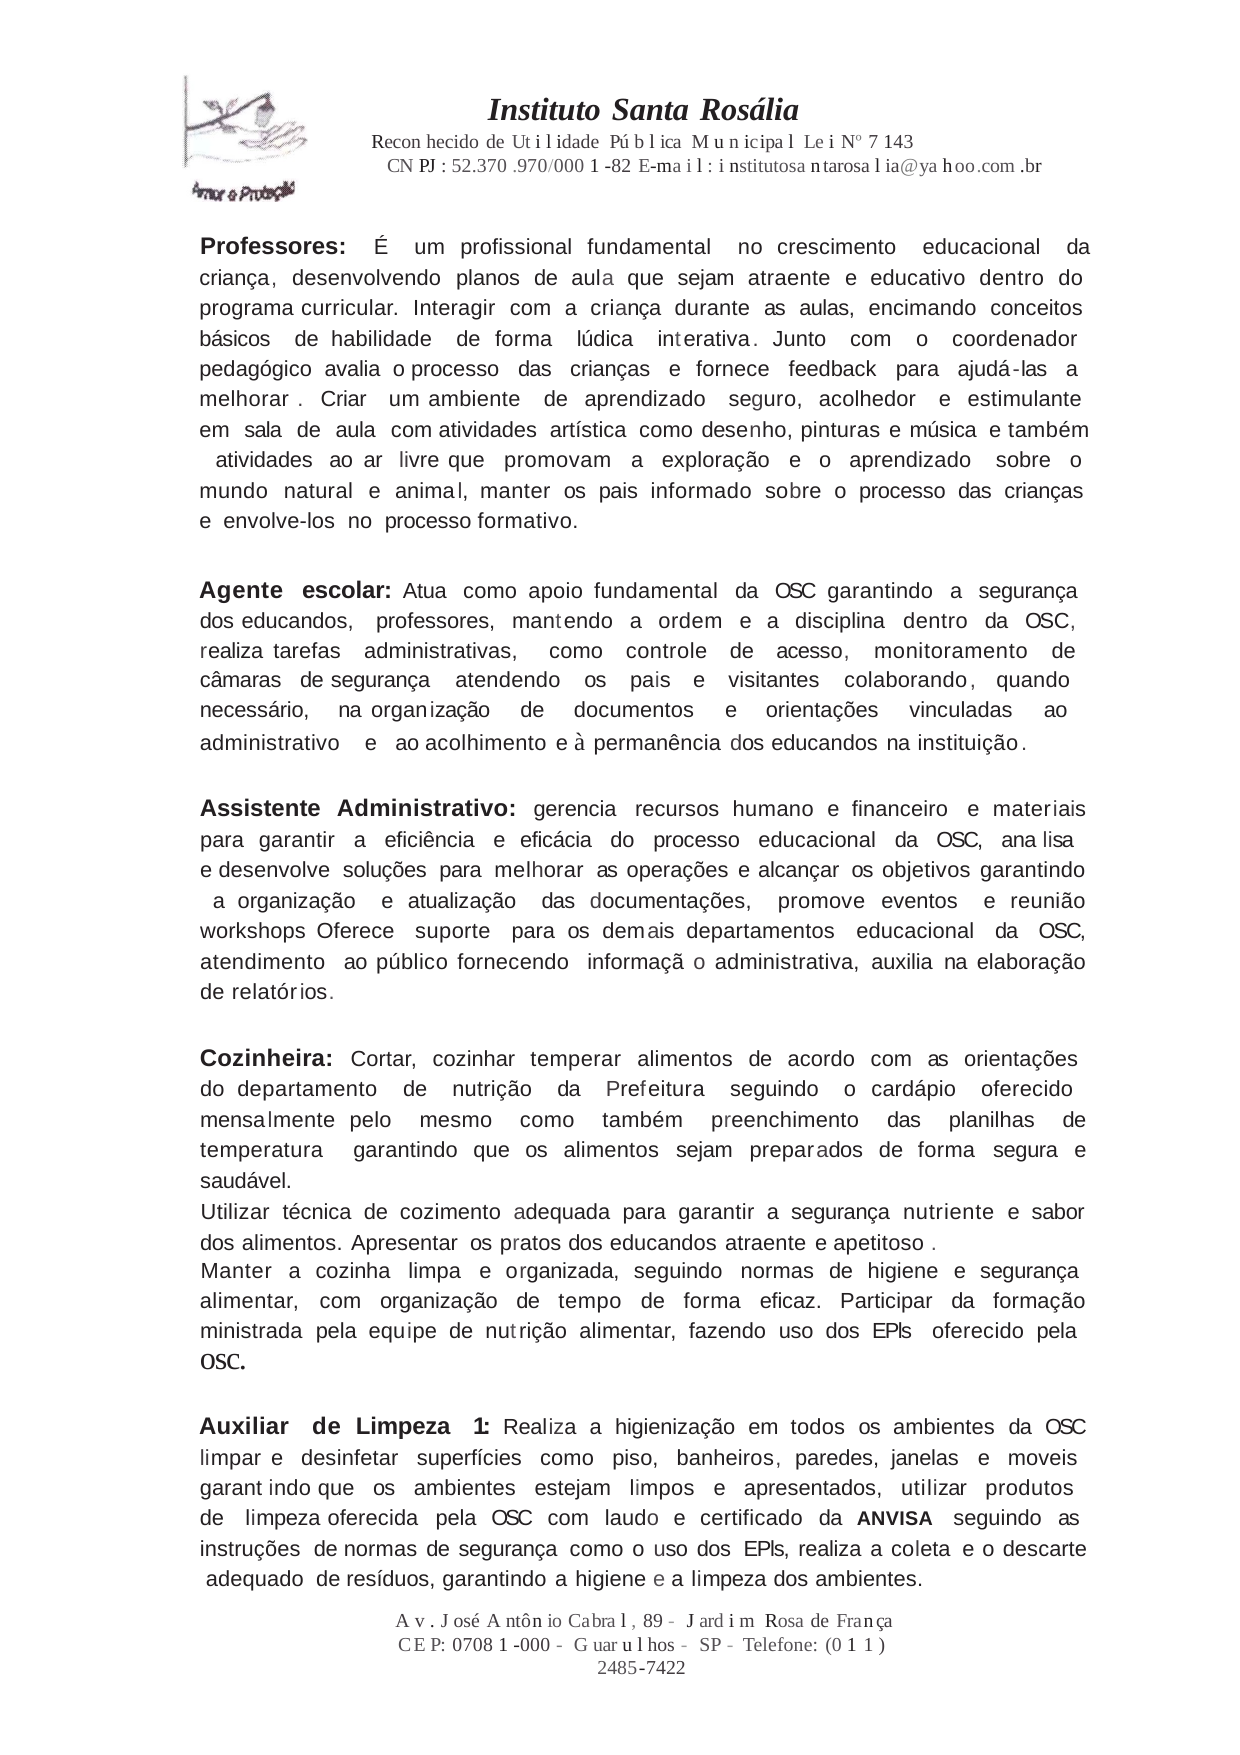

Instituto Santa Rosália
Recon hecido de Ut i l idade Pú b l ica M u n icipa l Le i Nº 7 143
CN PJ : 52.370 .970/000 1 -82 E-ma i l : i nstitutosa n tarosa l ia@ya h oo.com .br
Professores: É um profissional fundamental no crescimento educacional da criança, desenvolvendo planos de aula que sejam atraente e educativo dentro do programa curricular. Interagir com a criança durante as aulas, encimando conceitos básicos de habilidade de forma lúdica interativa. Junto com o coordenador pedagógico avalia o processo das crianças e fornece feedback para ajudá-las a melhorar . Criar um ambiente de aprendizado seguro, acolhedor e estimulante em sala de aula com atividades artística como desenho, pinturas e música e também atividades ao ar livre que promovam a exploração e o aprendizado sobre o mundo natural e animal, manter os pais informado sobre o processo das crianças e envolve-los no processo formativo.
Agente escolar: Atua como apoio fundamental da OSC garantindo a segurança dos educandos, professores, mantendo a ordem e a disciplina dentro da OSC, realiza tarefas administrativas, como controle de acesso, monitoramento de câmaras de segurança atendendo os pais e visitantes colaborando, quando necessário, na organização de documentos e orientações vinculadas ao administrativo e ao acolhimento e à permanência dos educandos na instituição.
Assistente Administrativo: gerencia recursos humano e financeiro e materiais para garantir a eficiência e eficácia do processo educacional da OSC, ana lisa e desenvolve soluções para melhorar as operações e alcançar os objetivos garantindo a organização e atualização das documentações, promove eventos e reunião workshops Oferece suporte para os demais departamentos educacional da OSC, atendimento ao público fornecendo informaçã o administrativa, auxilia na elaboração de relatórios.
Cozinheira: Cortar, cozinhar temperar alimentos de acordo com as orientações do departamento de nutrição da Prefeitura seguindo o cardápio oferecido mensalmente pelo mesmo como também preenchimento das planilhas de temperatura garantindo que os alimentos sejam preparados de forma segura e saudável.
Utilizar técnica de cozimento adequada para garantir a segurança nutriente e sabor dos alimentos. Apresentar os pratos dos educandos atraente e apetitoso .
Manter a cozinha limpa e organizada, seguindo normas de higiene e segurança
alimentar, com organização de tempo de forma eficaz. Participar da formação ministrada pela equipe de nutrição alimentar, fazendo uso dos EPls oferecido pela
osc.
Auxiliar de Limpeza 1: Realiza a higienização em todos os ambientes da OSC limpar e desinfetar superfícies como piso, banheiros, paredes, janelas e moveis garant indo que os ambientes estejam limpos e apresentados, utilizar produtos de limpeza oferecida pela OSC com laudo e certificado da ANVISA seguindo as instruções de normas de segurança como o uso dos EPls, realiza a coleta e o descarte adequado de resíduos, garantindo a higiene e a limpeza dos ambientes.
A v . J osé A ntôn io Cabra l , 89 - J ard i m Rosa de Fran ça
CE P: 0708 1 -000 - G uar u l hos - SP -Telefone: (0 1 1 ) 2485-7422